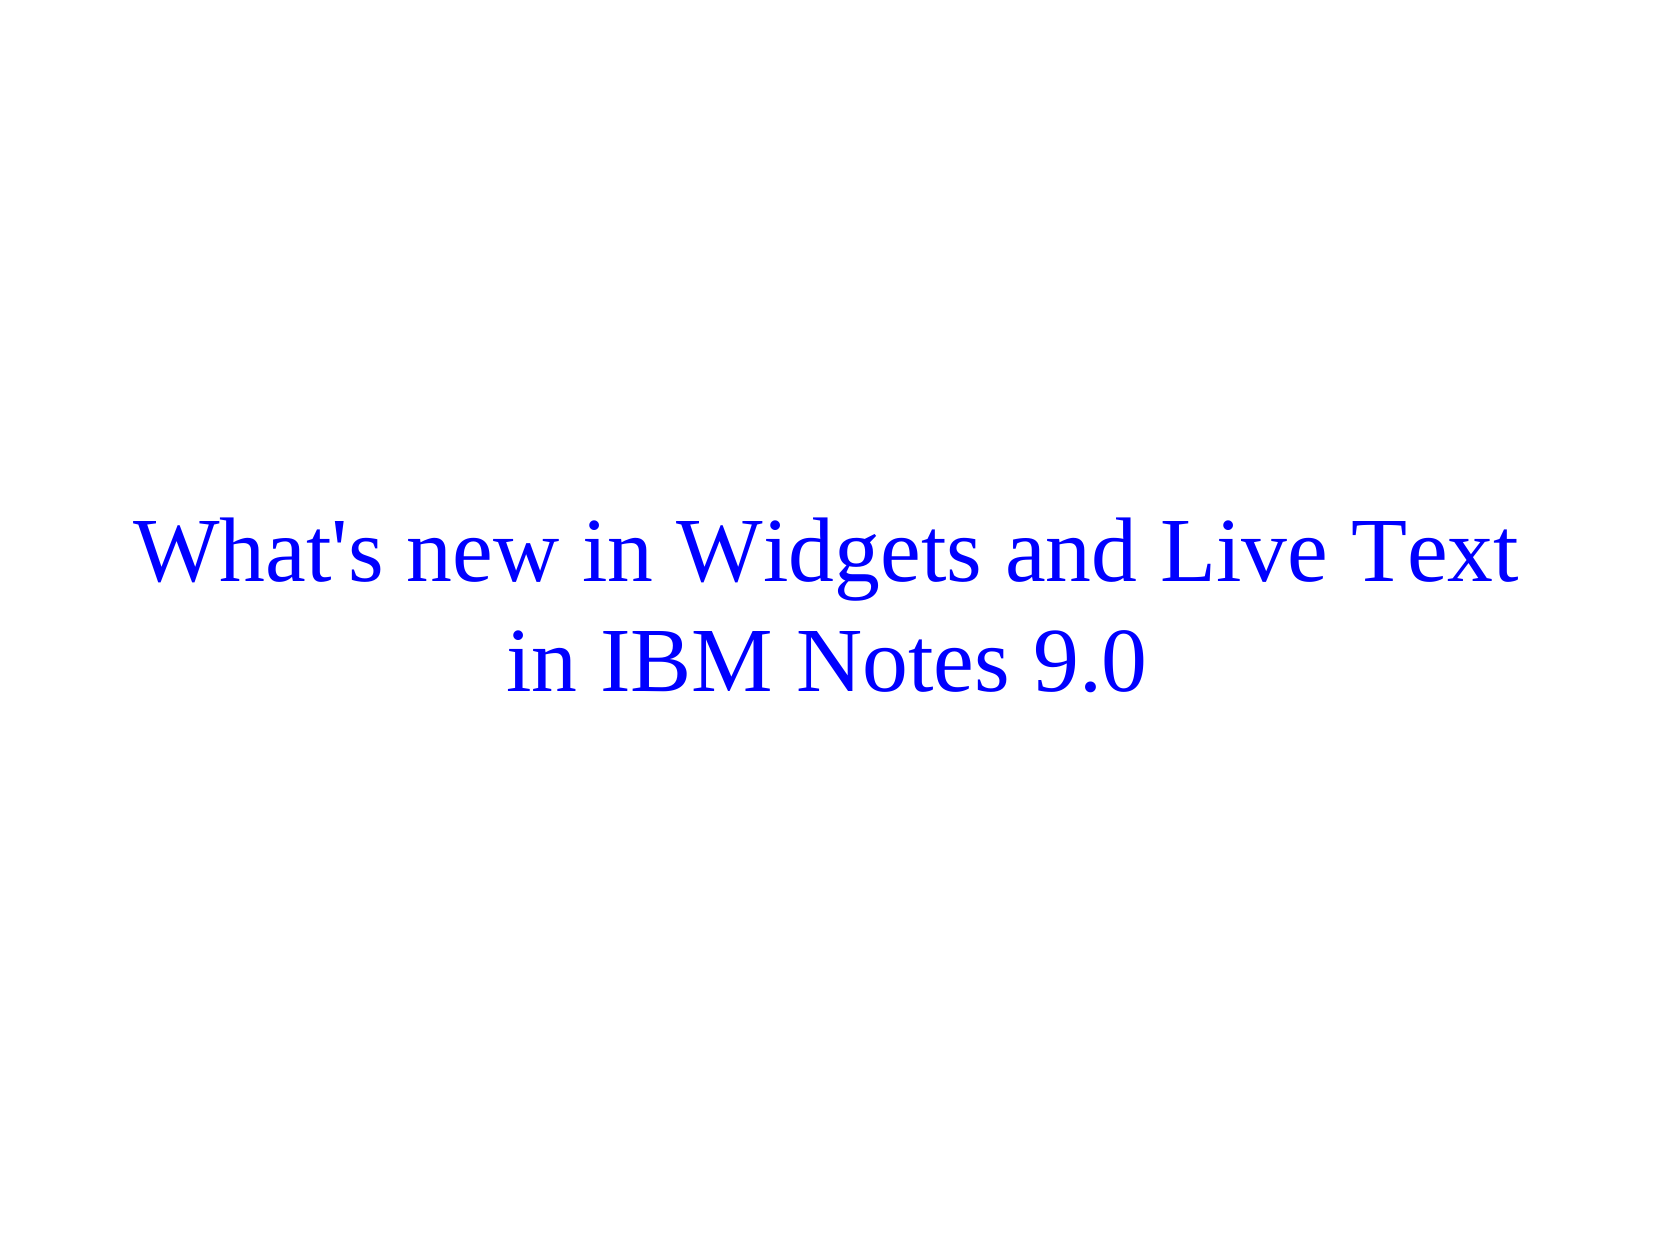

# What's new in Widgets and Live Text in IBM Notes 9.0